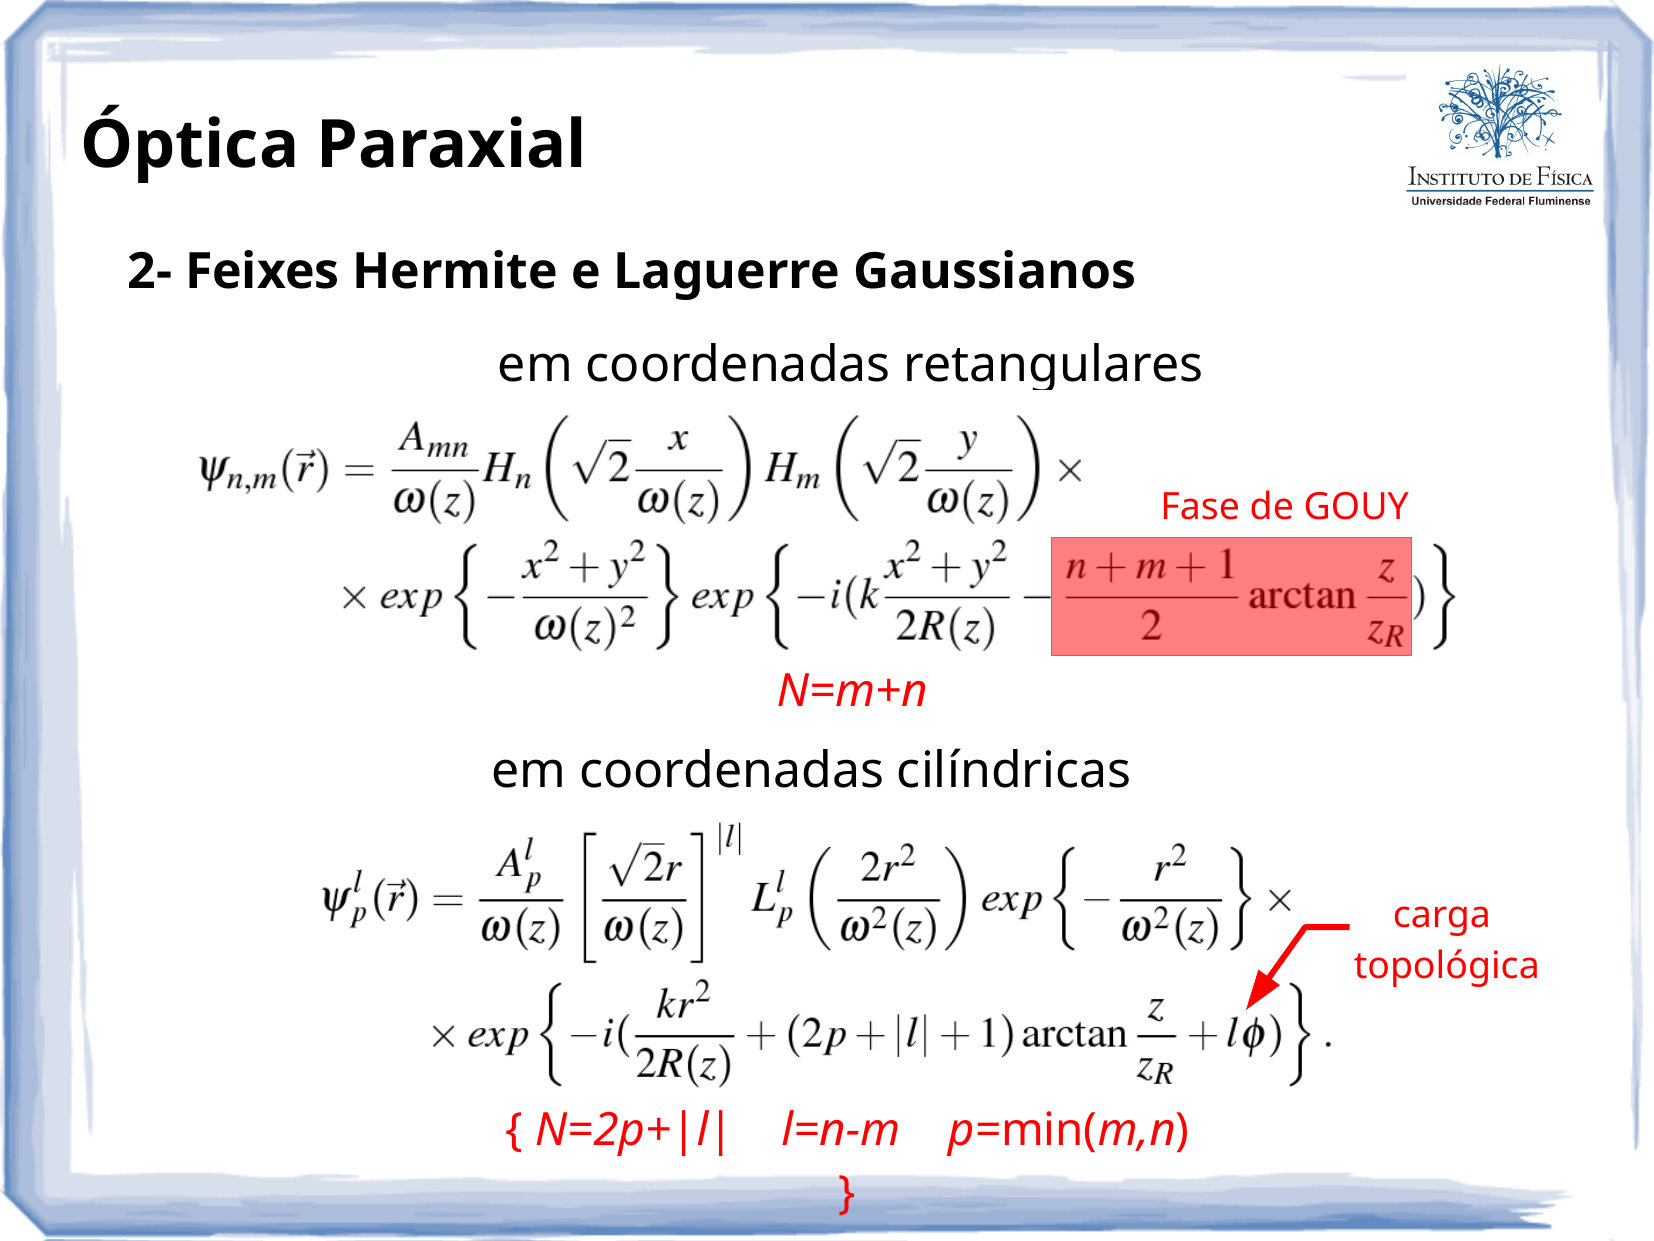

Óptica Paraxial
2- Feixes Hermite e Laguerre Gaussianos
em coordenadas retangulares
Fase de GOUY
N=m+n
em coordenadas cilíndricas
carga
topológica
{ N=2p+|l| l=n-m p=min(m,n) }